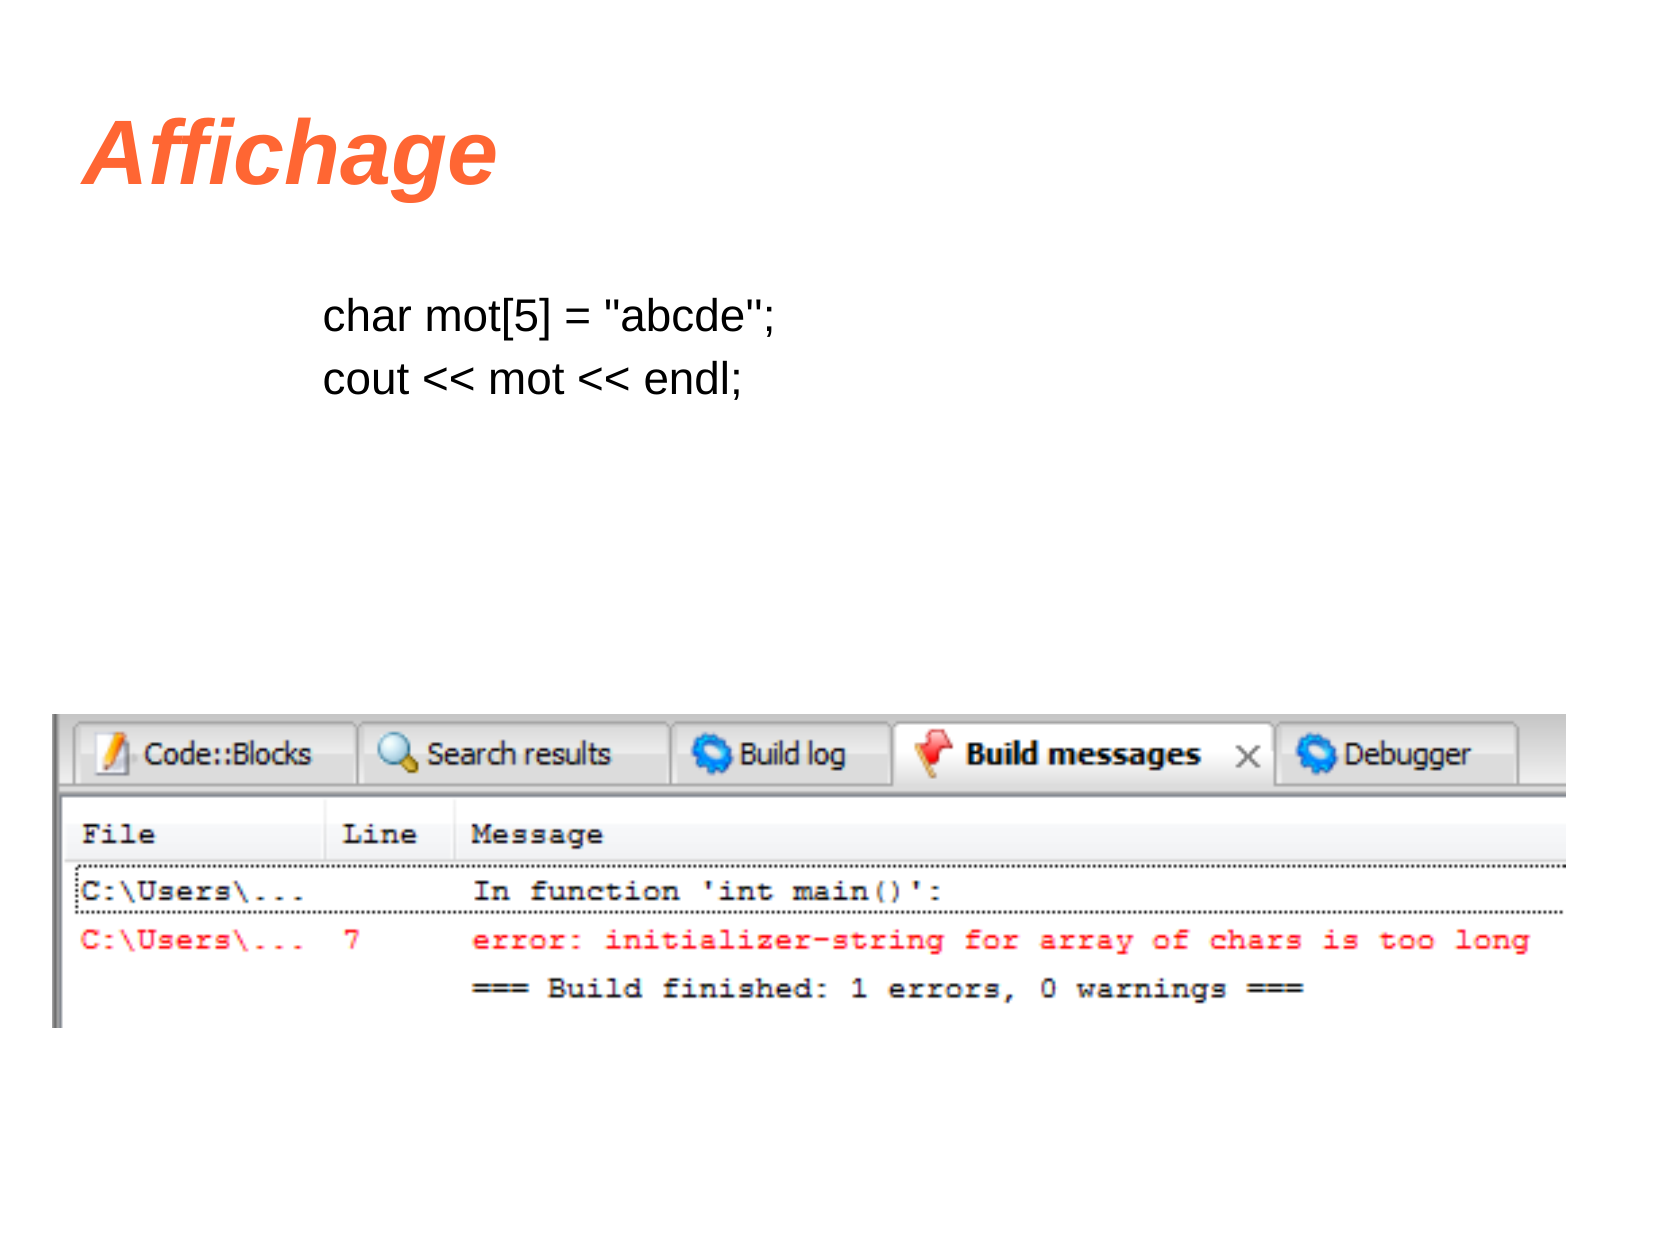

# Affichage
 char mot[5] = "abcde'';
 cout << mot << endl;